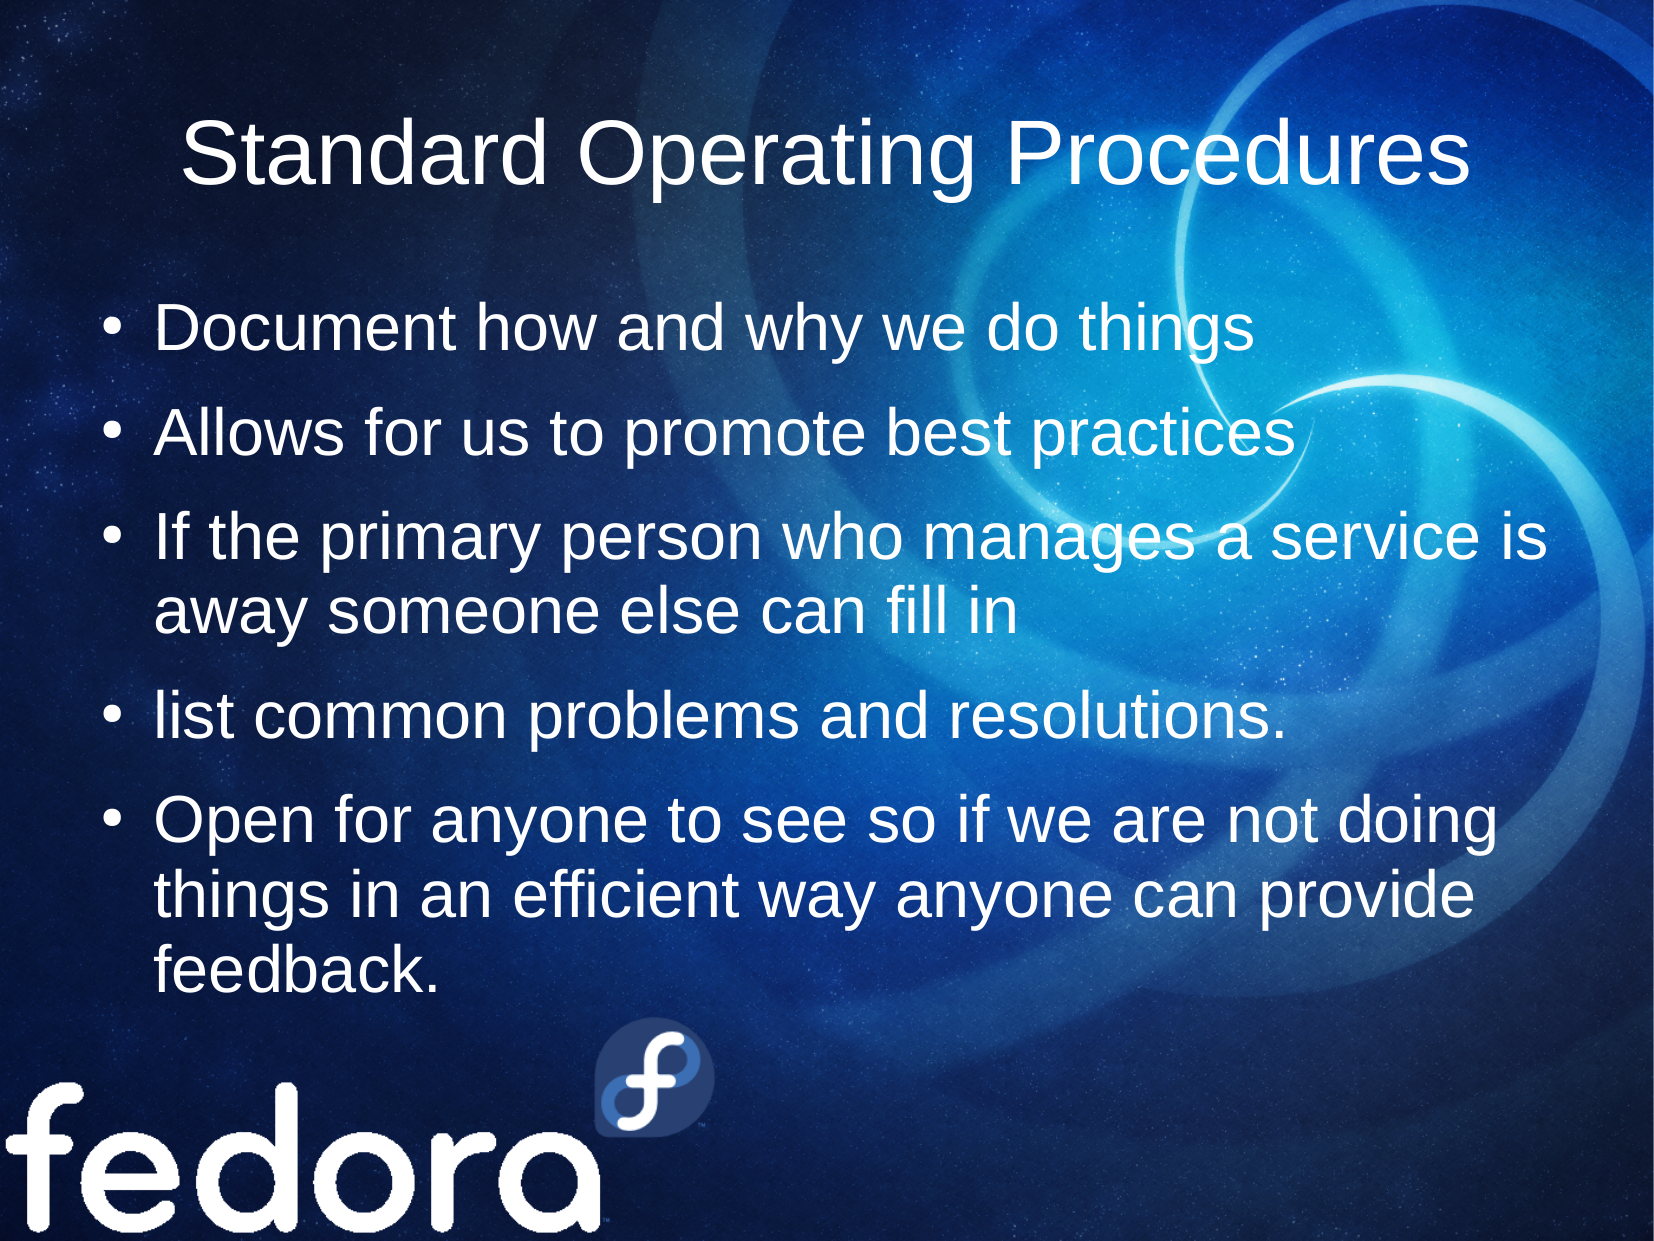

# Standard Operating Procedures
Document how and why we do things
Allows for us to promote best practices
If the primary person who manages a service is away someone else can fill in
list common problems and resolutions.
Open for anyone to see so if we are not doing things in an efficient way anyone can provide feedback.